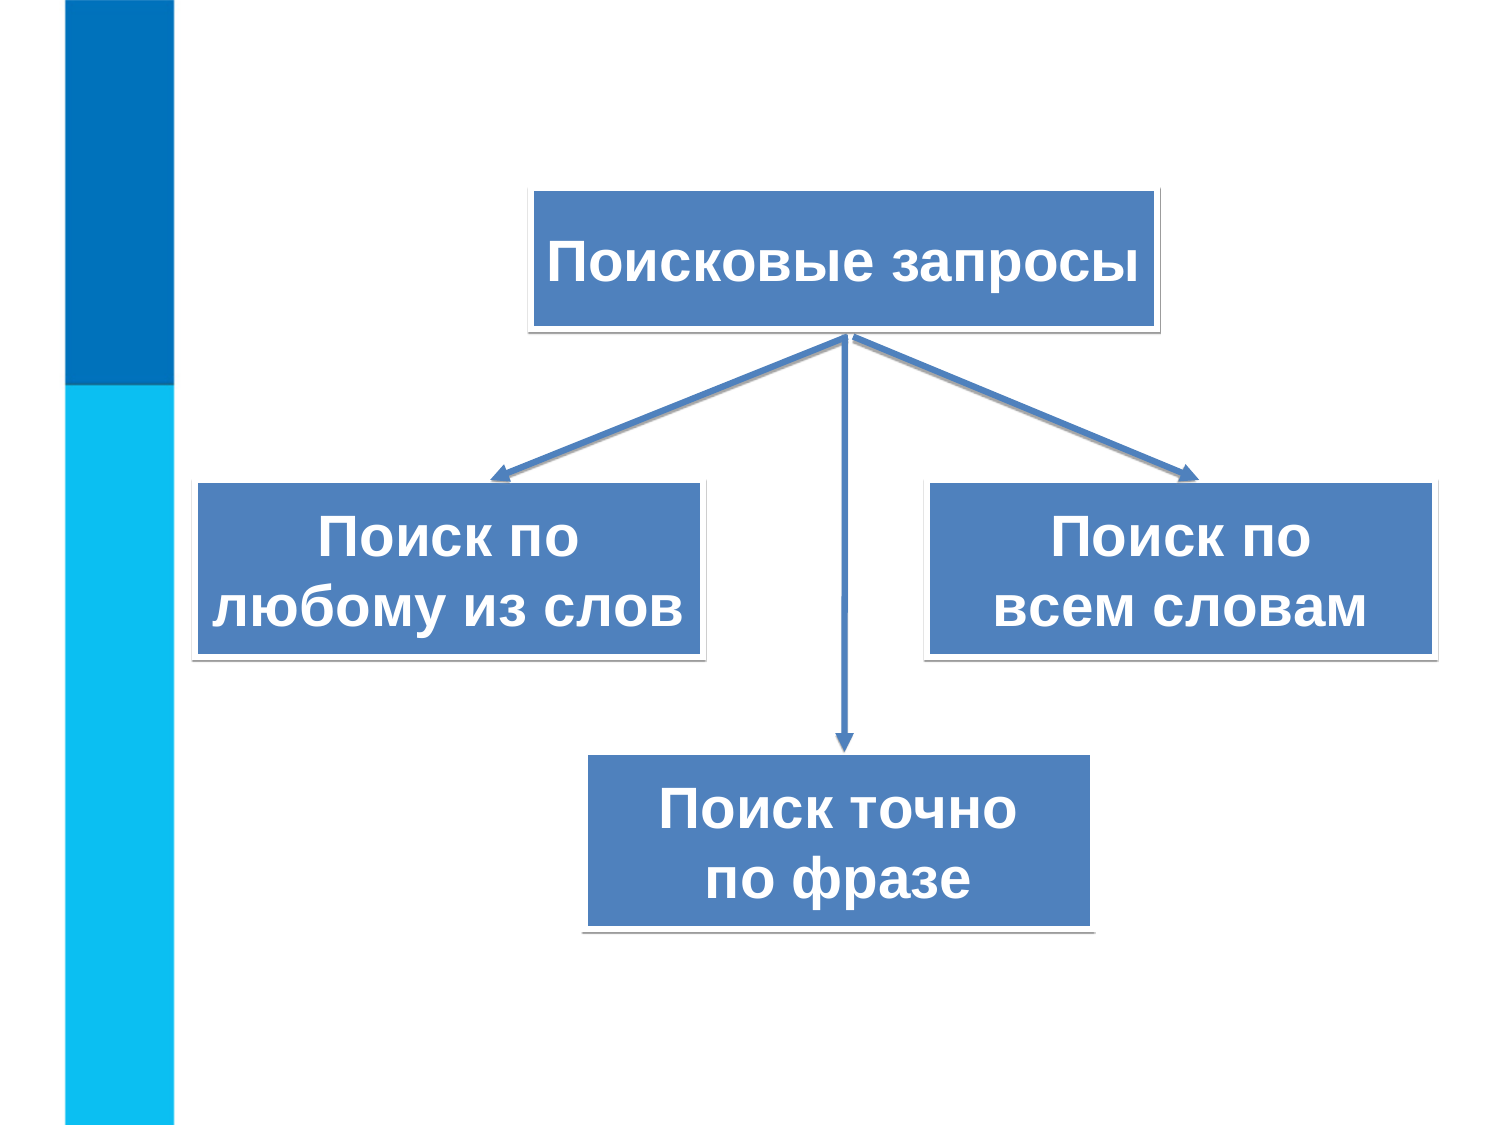

Поисковые запросы
Поиск по
любому из слов
Поиск по
всем словам
Поиск точно
по фразе